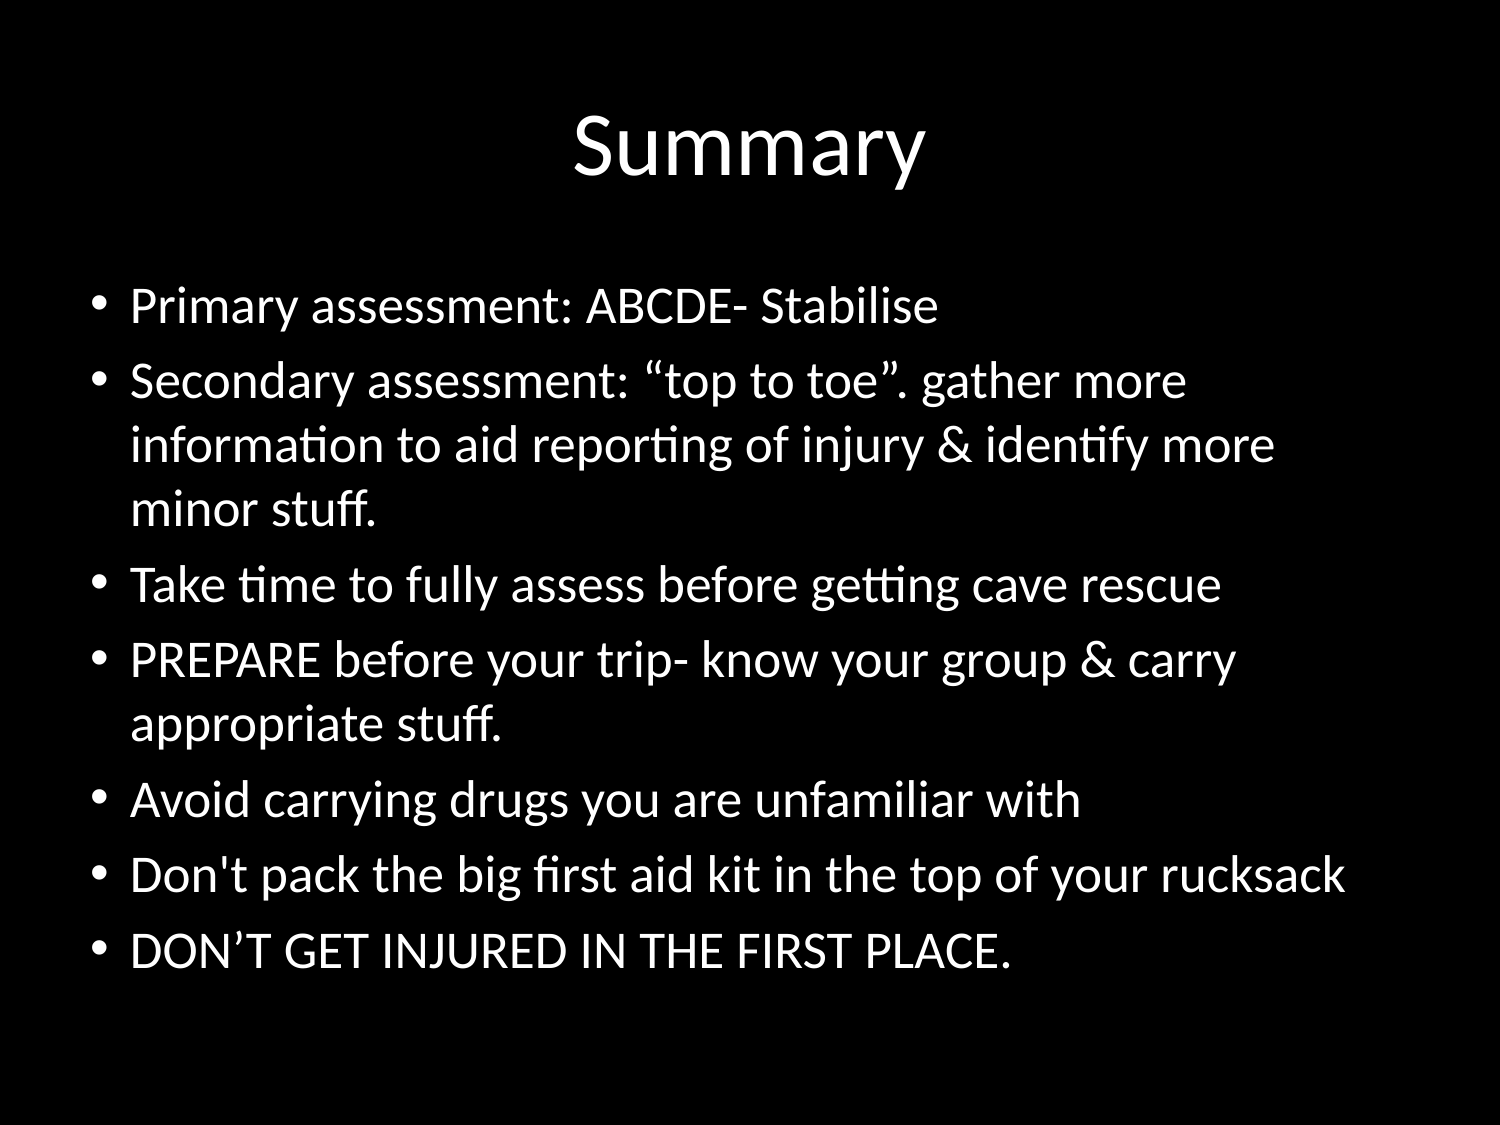

# Summary
Primary assessment: ABCDE- Stabilise
Secondary assessment: “top to toe”. gather more information to aid reporting of injury & identify more minor stuff.
Take time to fully assess before getting cave rescue
PREPARE before your trip- know your group & carry appropriate stuff.
Avoid carrying drugs you are unfamiliar with
Don't pack the big first aid kit in the top of your rucksack
DON’T GET INJURED IN THE FIRST PLACE.